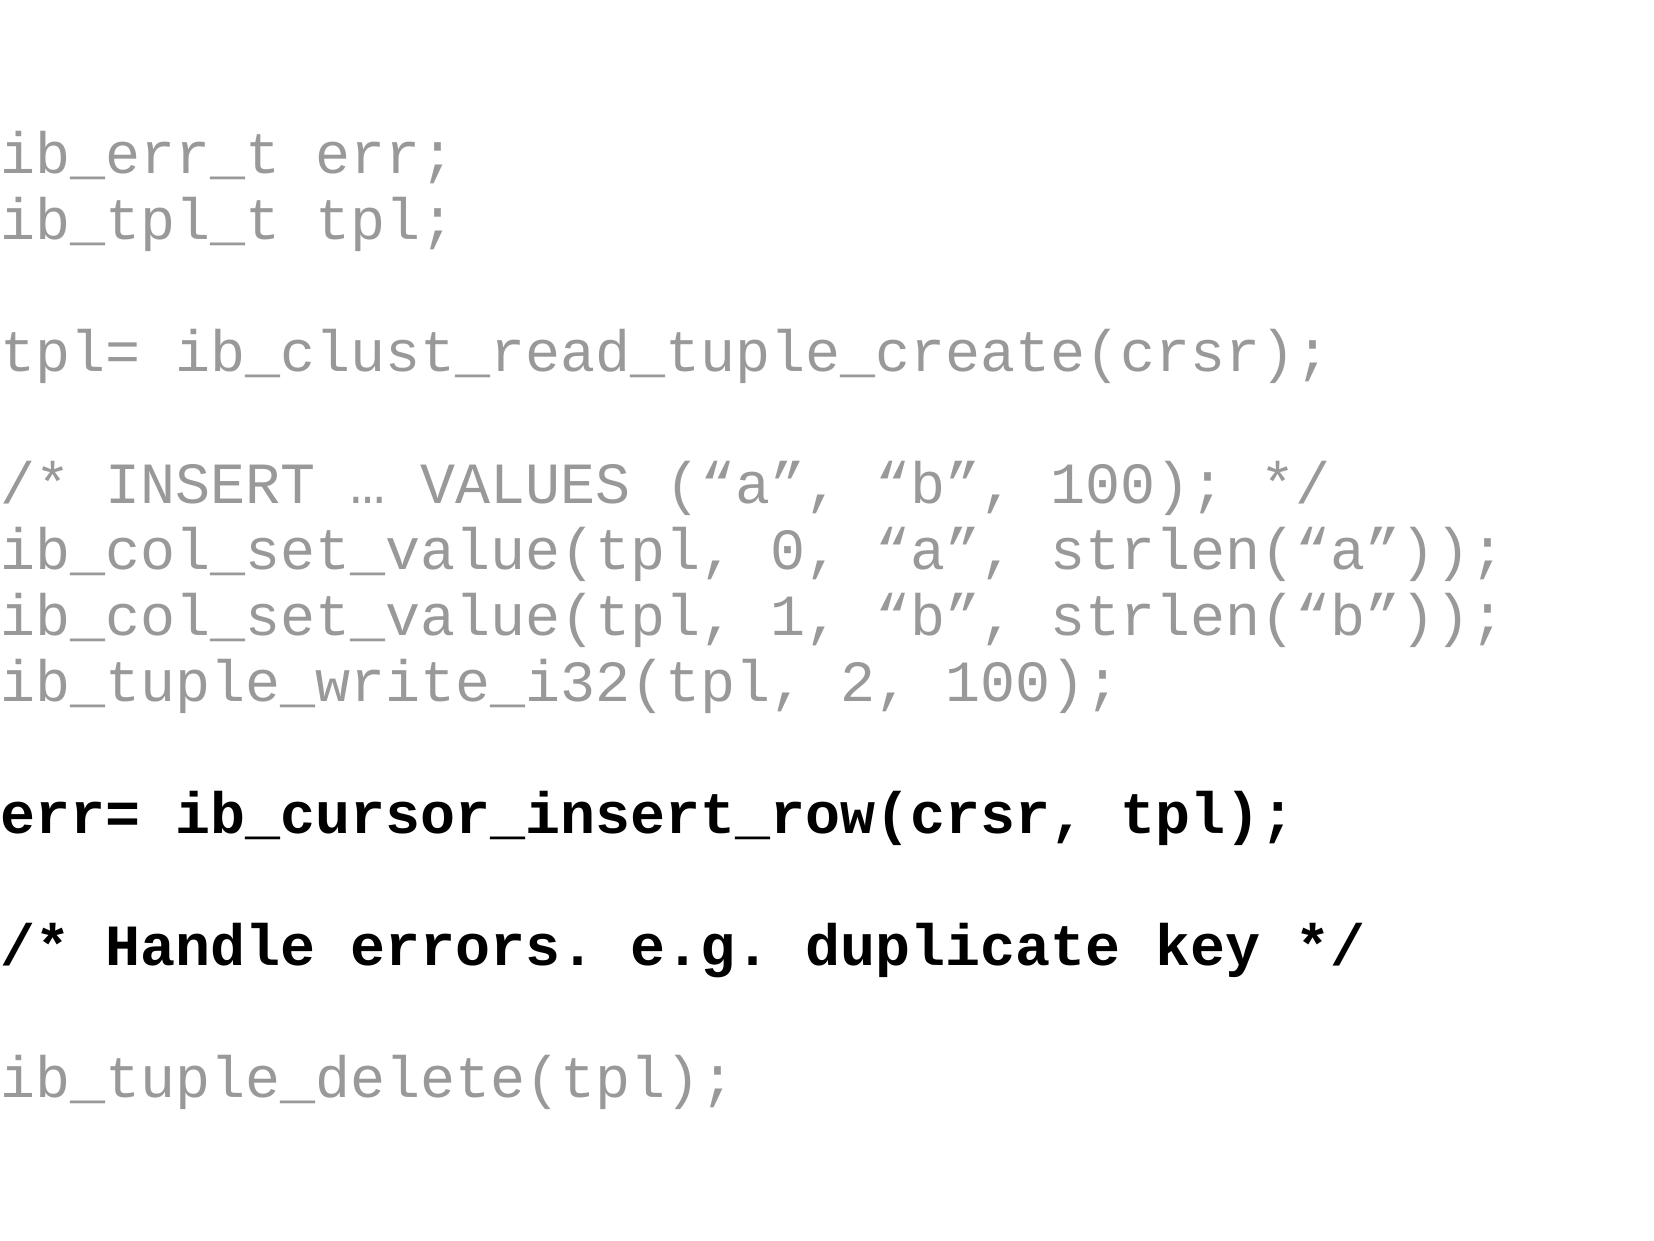

# ib_err_t err; ib_tpl_t tpl; tpl= ib_clust_read_tuple_create(crsr); /* INSERT … VALUES (“a”, “b”, 100); */ ib_col_set_value(tpl, 0, “a”, strlen(“a”)); ib_col_set_value(tpl, 1, “b”, strlen(“b”)); ib_tuple_write_i32(tpl, 2, 100); err= ib_cursor_insert_row(crsr, tpl); /* Handle errors. e.g. duplicate key */ ib_tuple_delete(tpl);